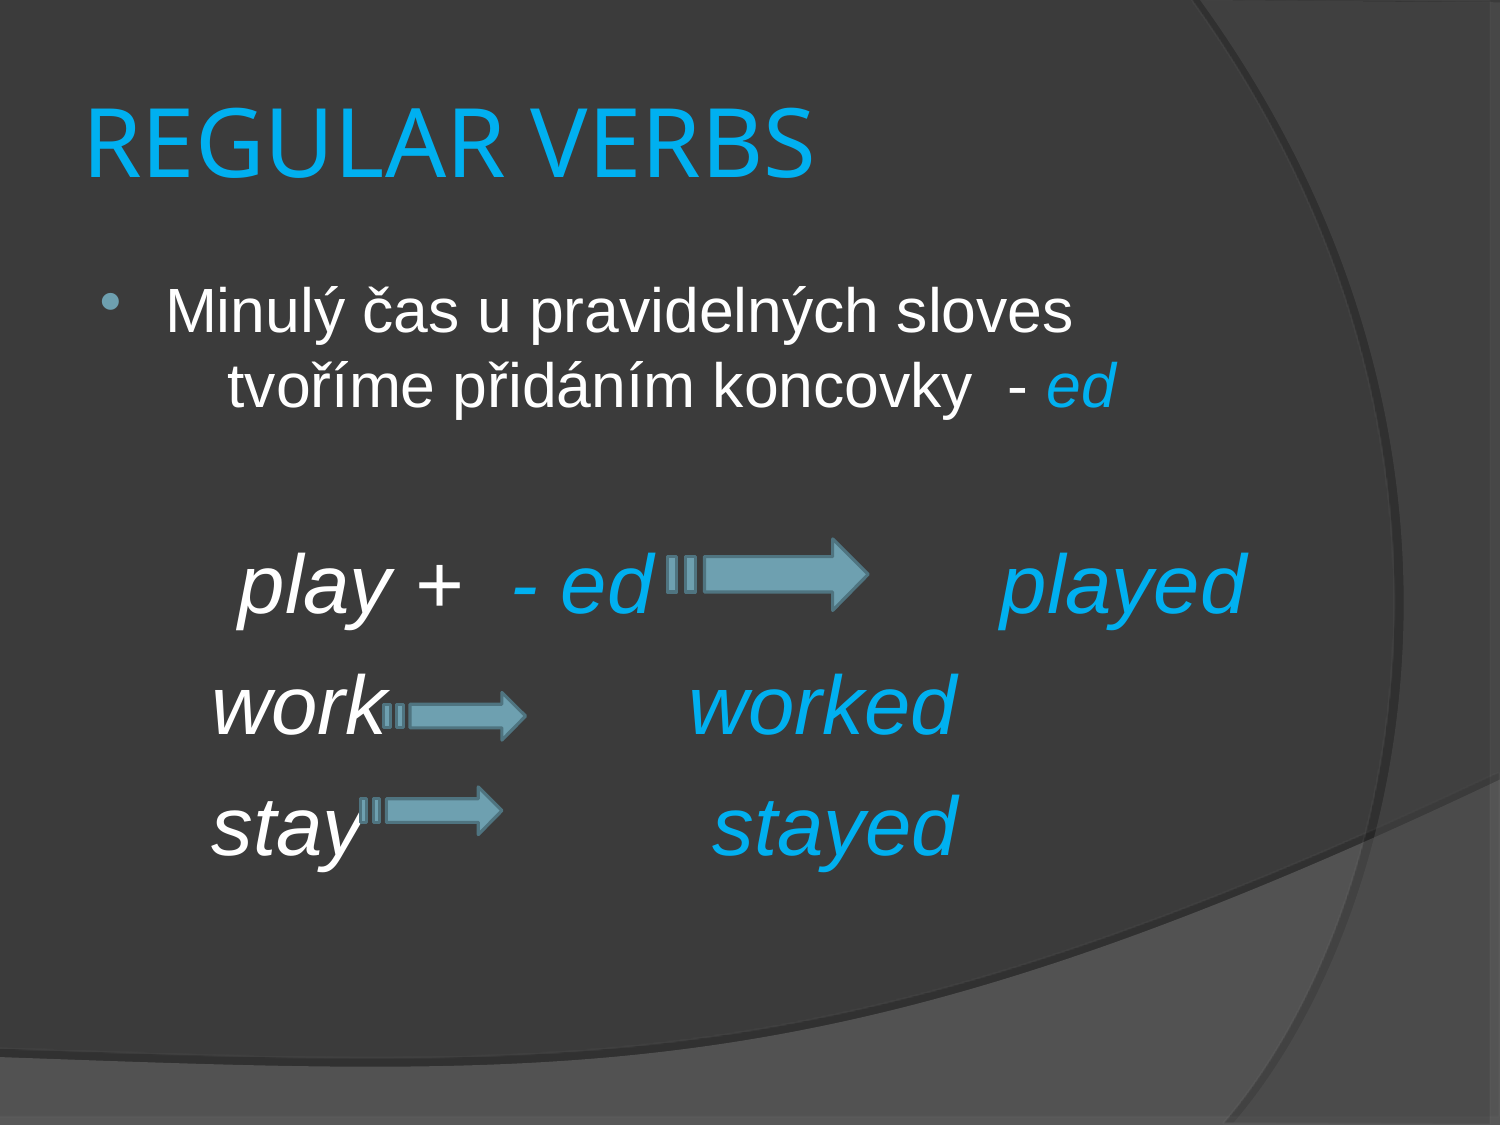

# REGULAR VERBS
Minulý čas u pravidelných sloves tvoříme přidáním koncovky - ed
 play + - ed played
 work worked
 stay stayed